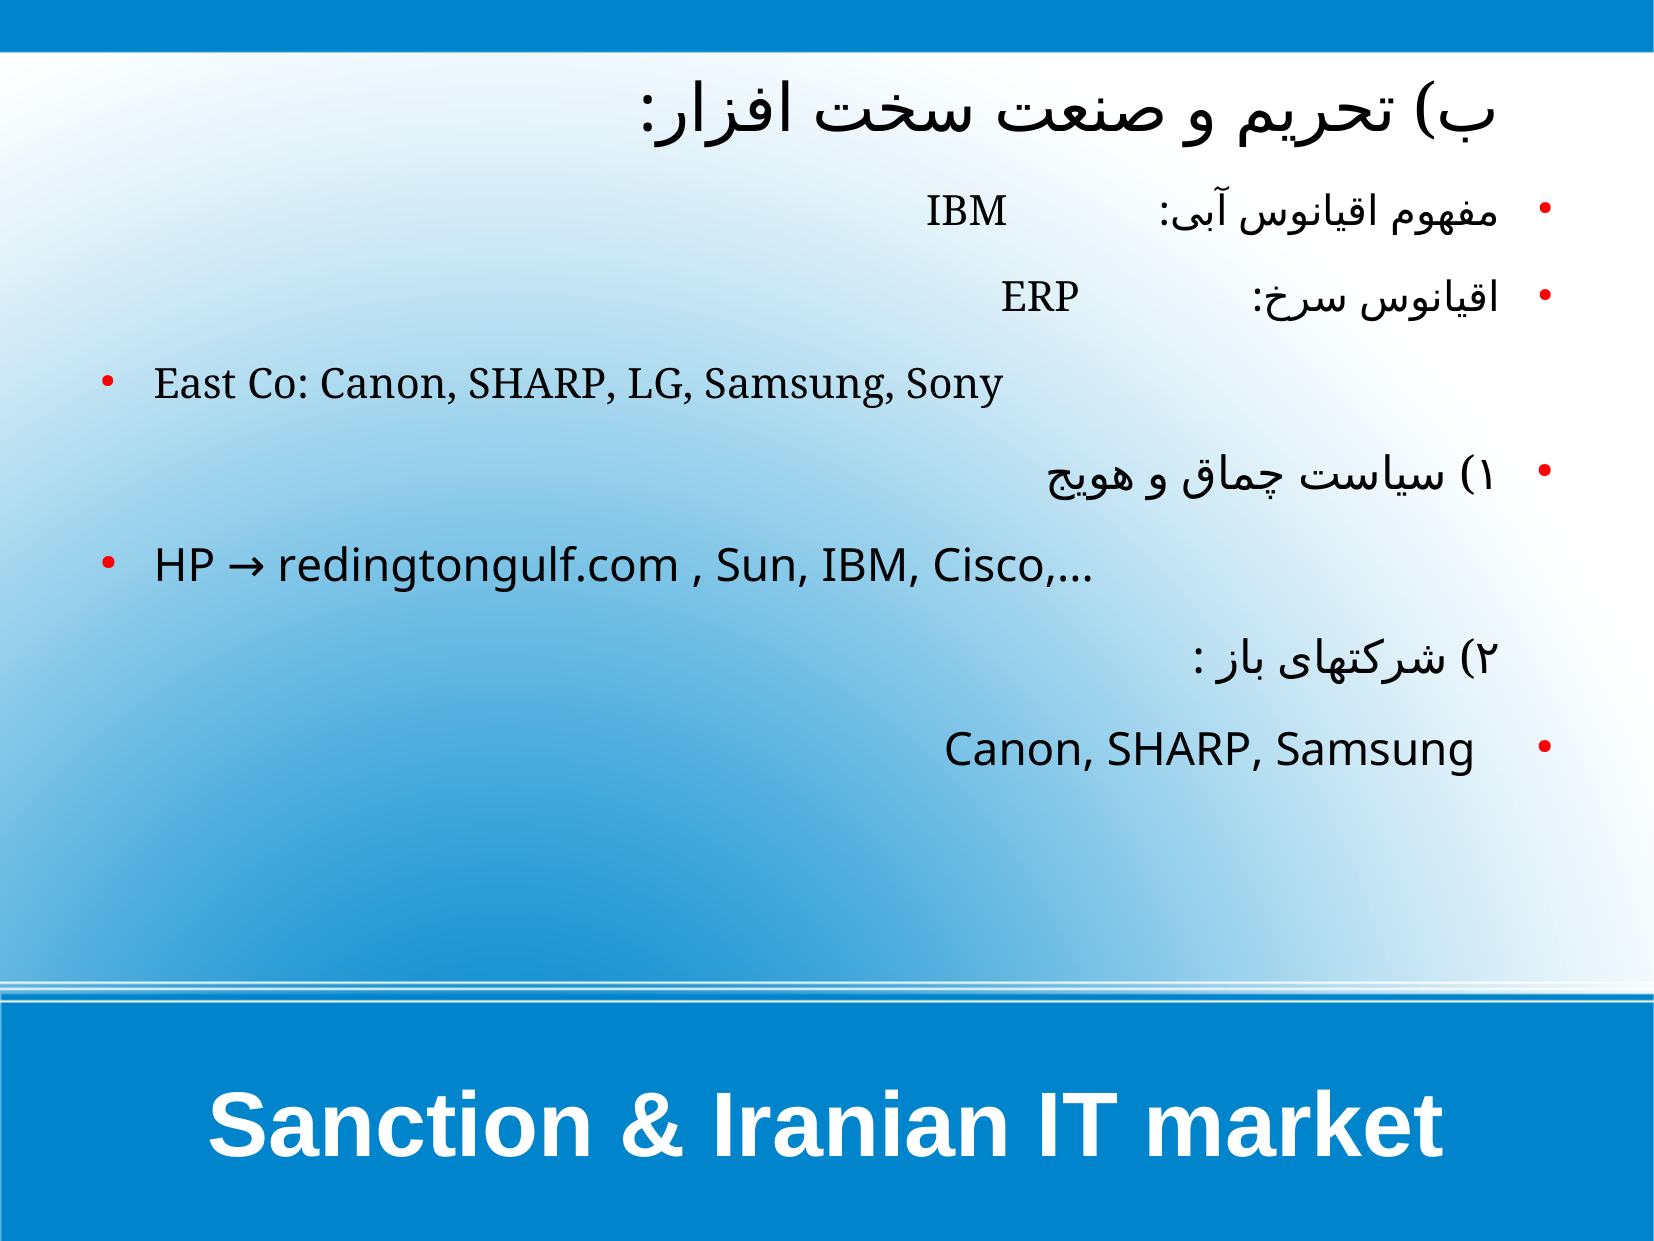

ب) تحریم و صنعت سخت افزار:
مفهوم اقیانوس آبی: IBM
اقیانوس سرخ: ERP
East Co: Canon, SHARP, LG, Samsung, Sony
۱) سیاست چماق و هویج
HP → redingtongulf.com , Sun, IBM, Cisco,...
۲) شرکتهای باز :
 Canon, SHARP, Samsung
# Sanction & Iranian IT market